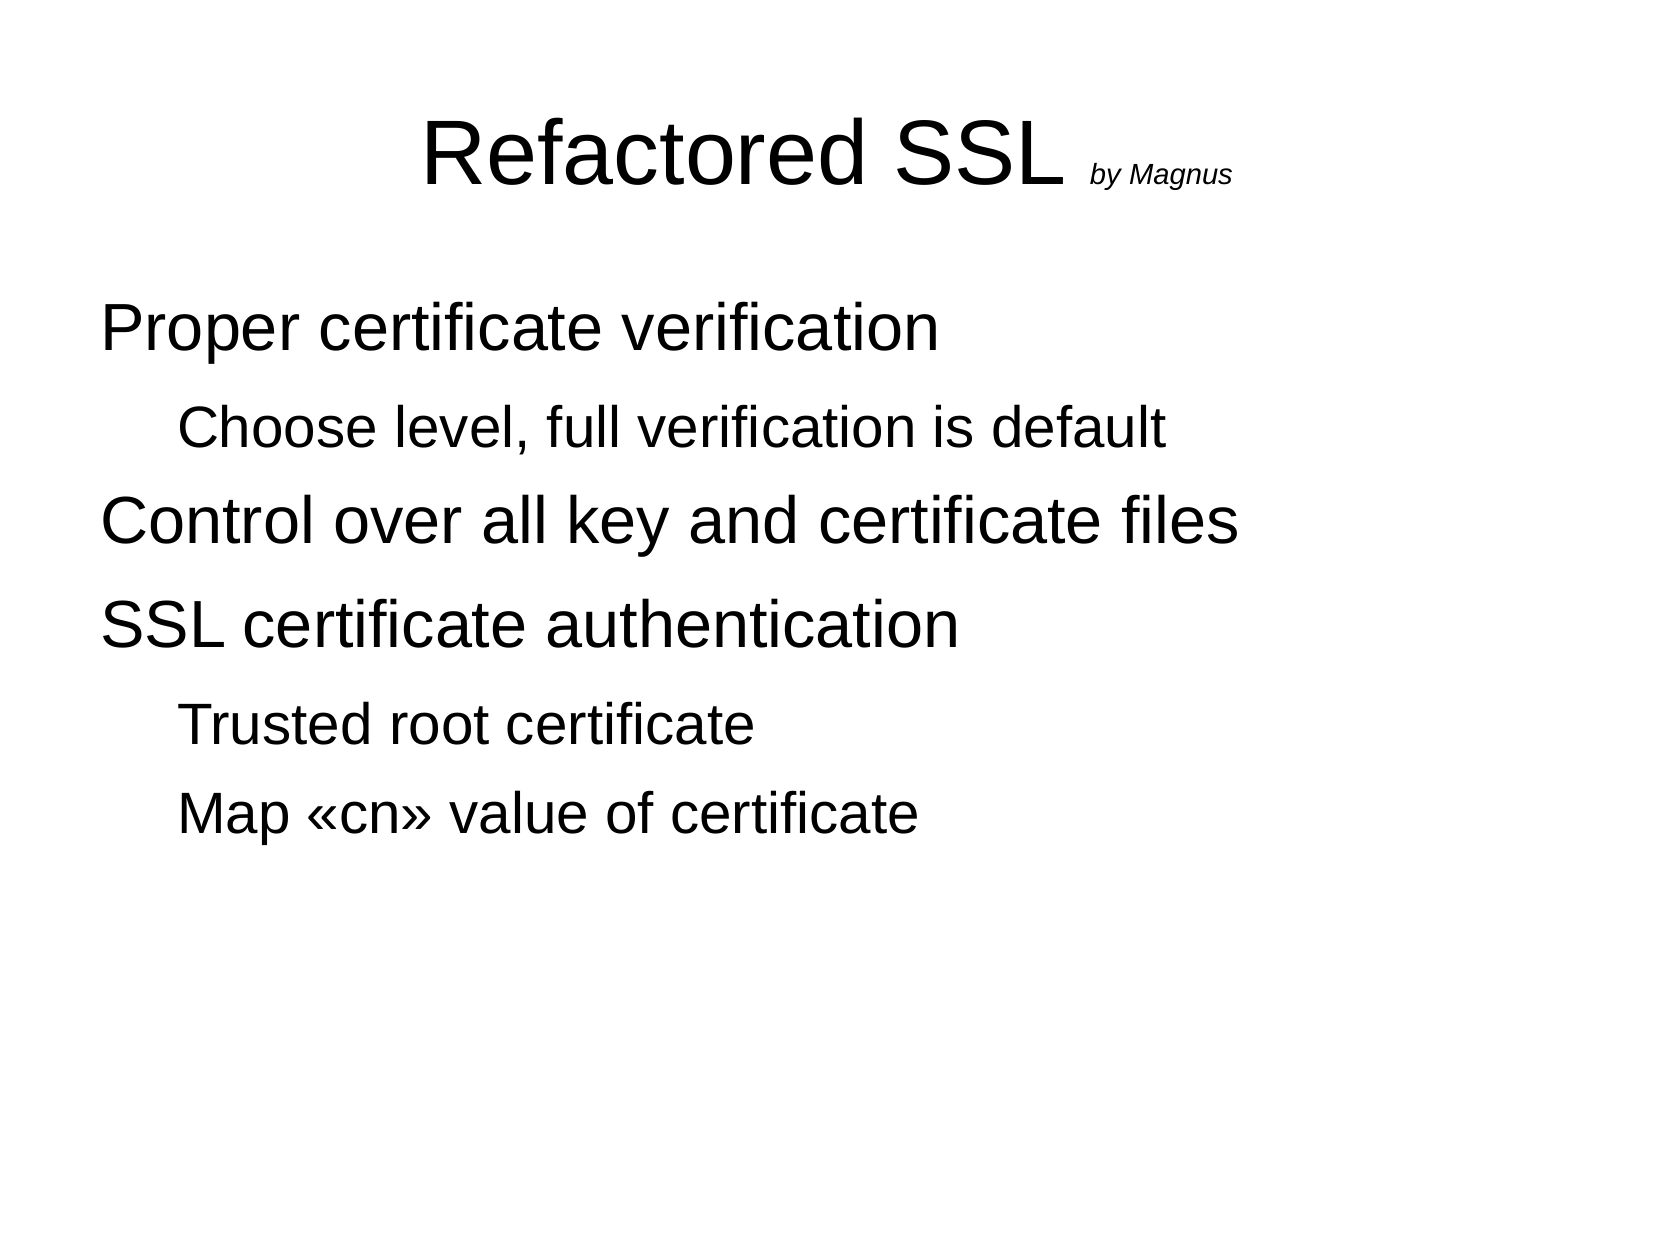

# Refactored SSL by Magnus
Proper certificate verification
Choose level, full verification is default
Control over all key and certificate files
SSL certificate authentication
Trusted root certificate
Map «cn» value of certificate